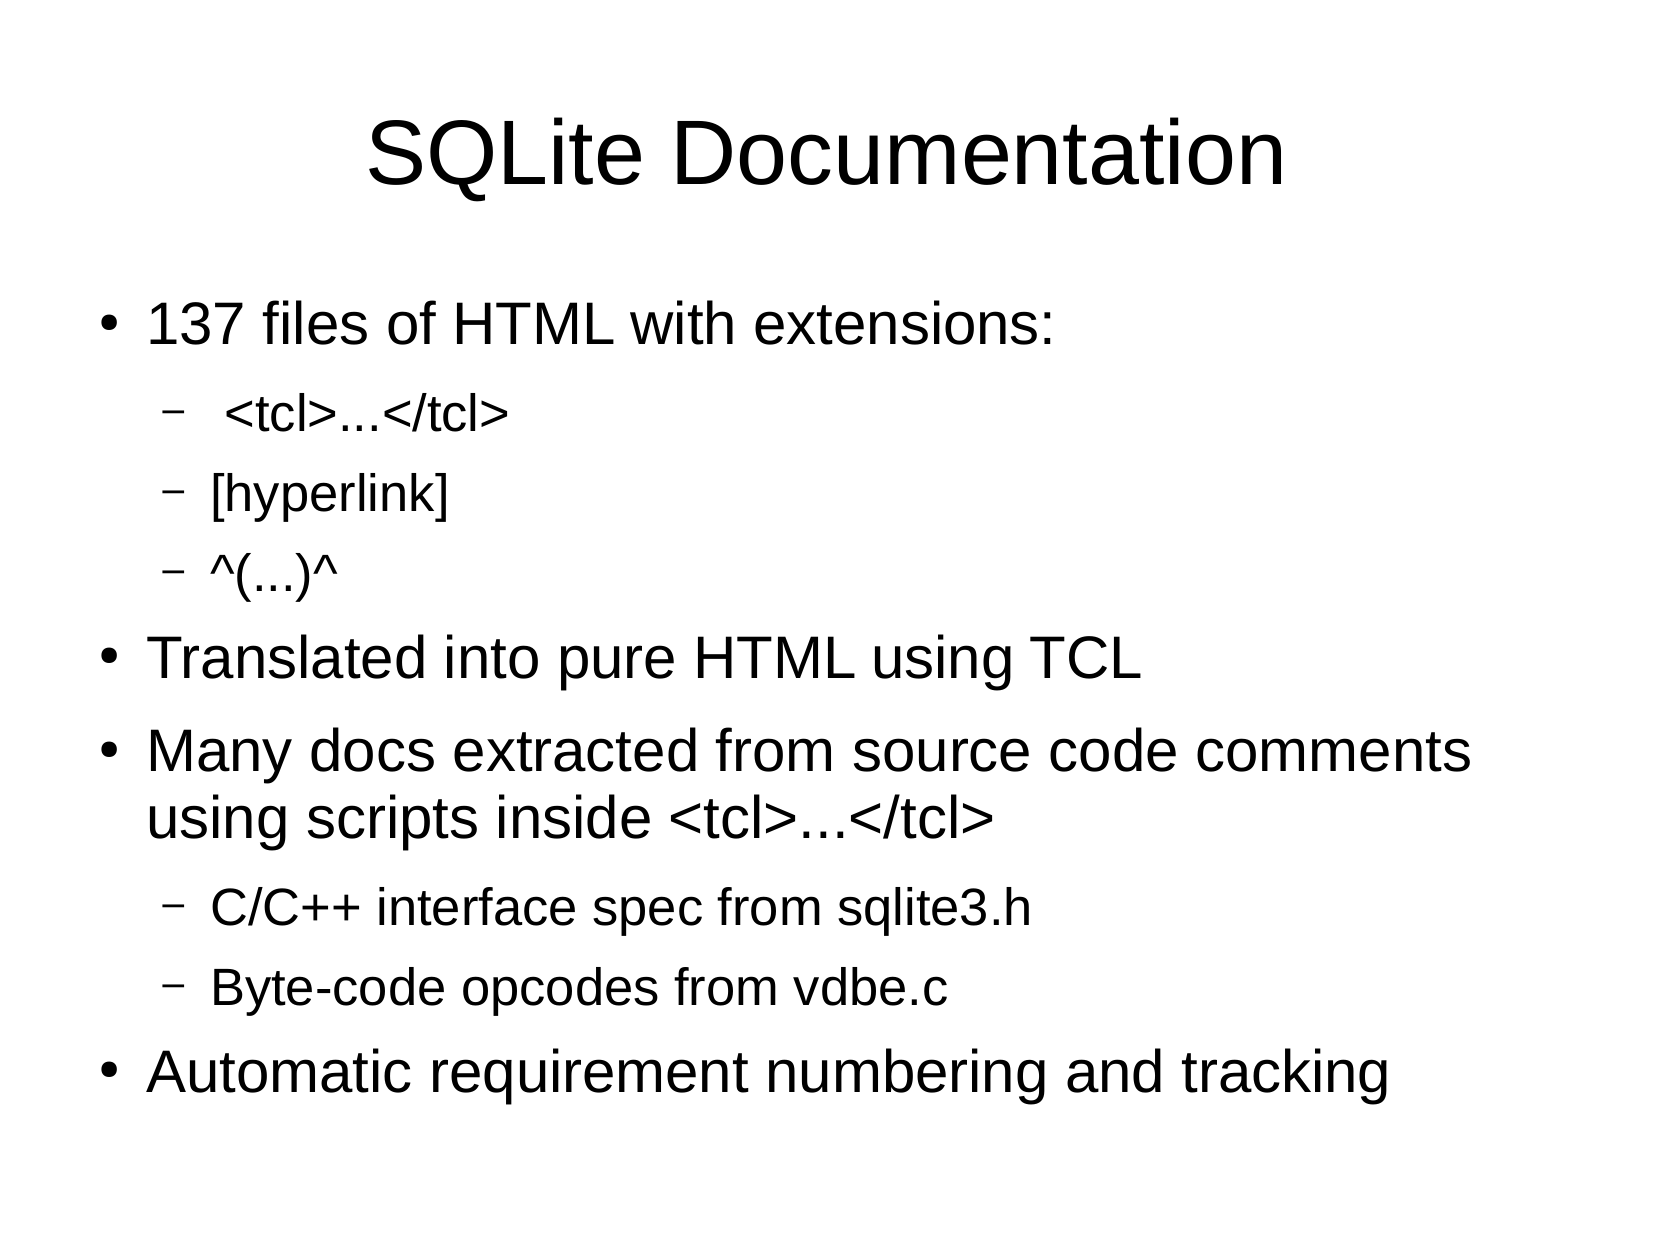

# SQLite Documentation
137 files of HTML with extensions:
 <tcl>...</tcl>
[hyperlink]
^(...)^
Translated into pure HTML using TCL
Many docs extracted from source code comments using scripts inside <tcl>...</tcl>
C/C++ interface spec from sqlite3.h
Byte-code opcodes from vdbe.c
Automatic requirement numbering and tracking